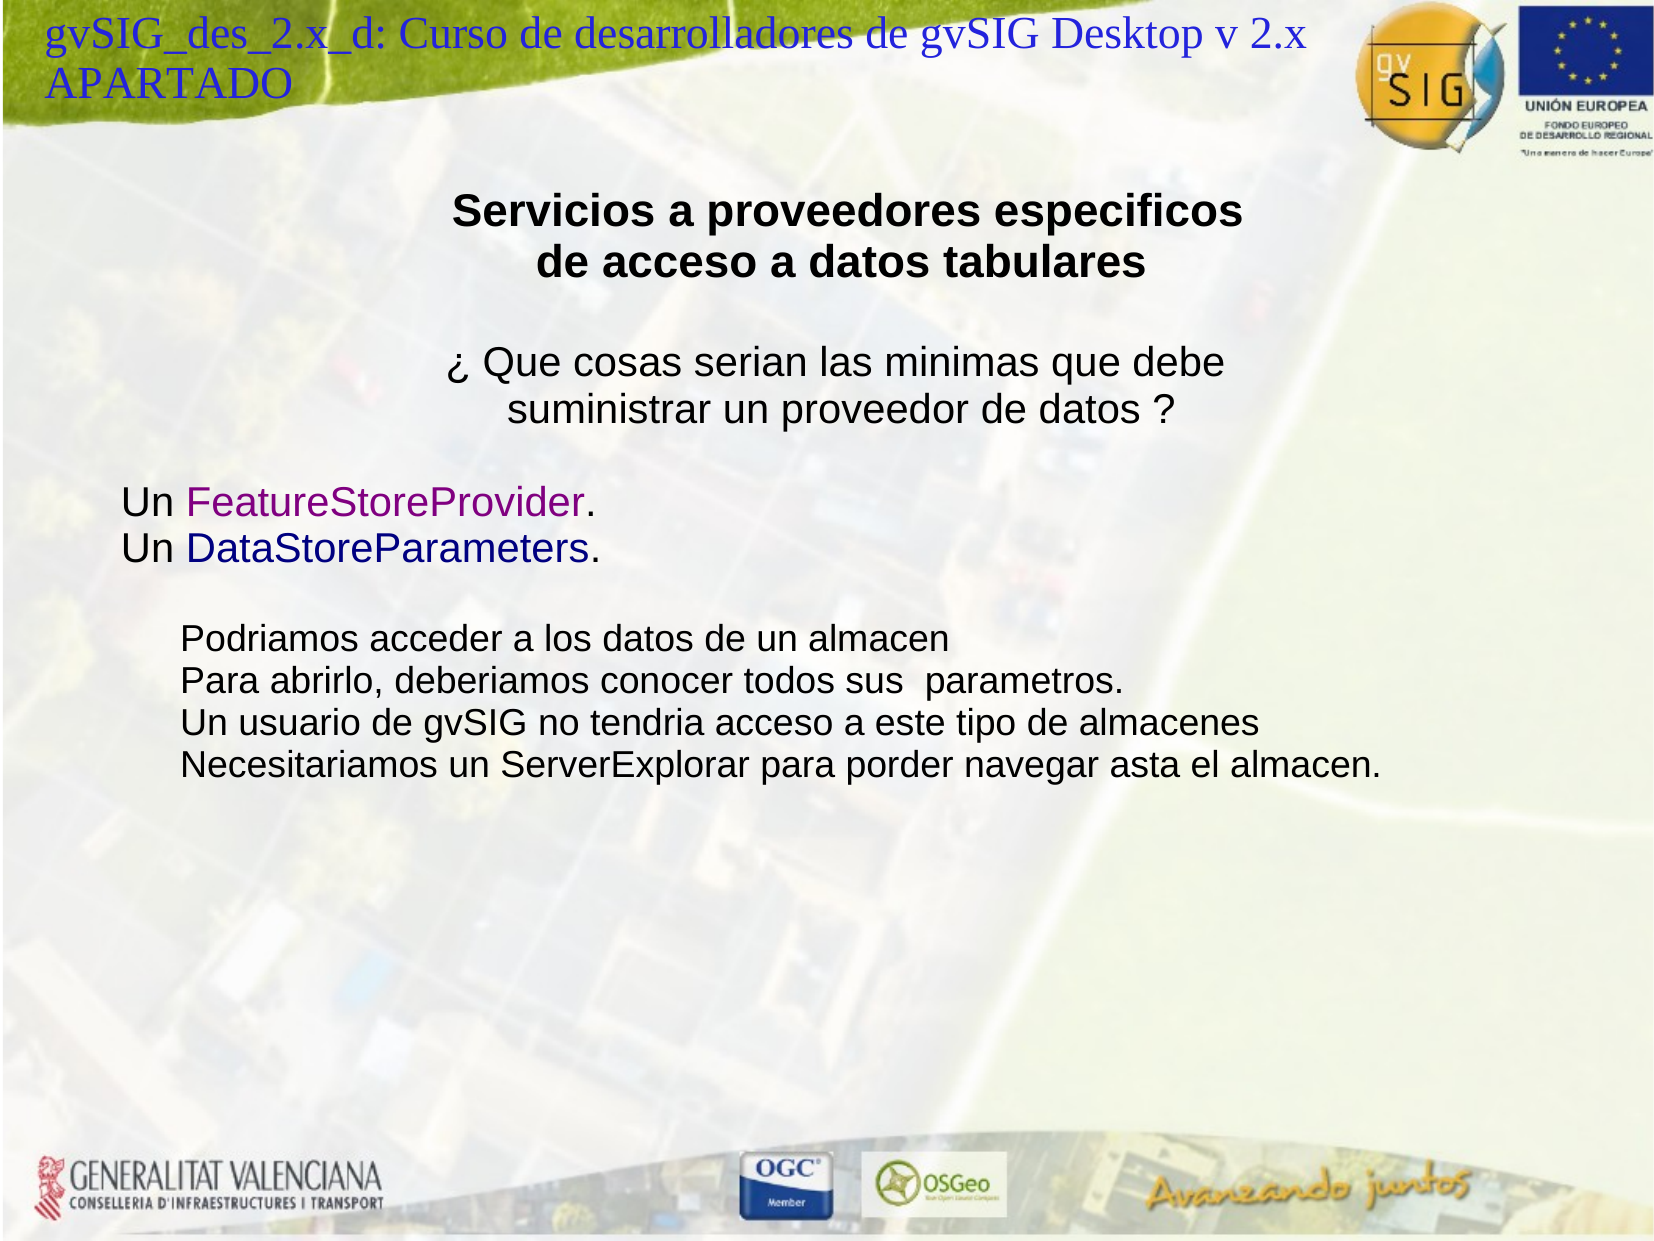

Servicios a proveedores especificos
de acceso a datos tabulares
¿ Que cosas serian las minimas que debe
suministrar un proveedor de datos ?
 Un FeatureStoreProvider.
 Un DataStoreParameters.
Podriamos acceder a los datos de un almacen
Para abrirlo, deberiamos conocer todos sus parametros.
Un usuario de gvSIG no tendria acceso a este tipo de almacenes
Necesitariamos un ServerExplorar para porder navegar asta el almacen.